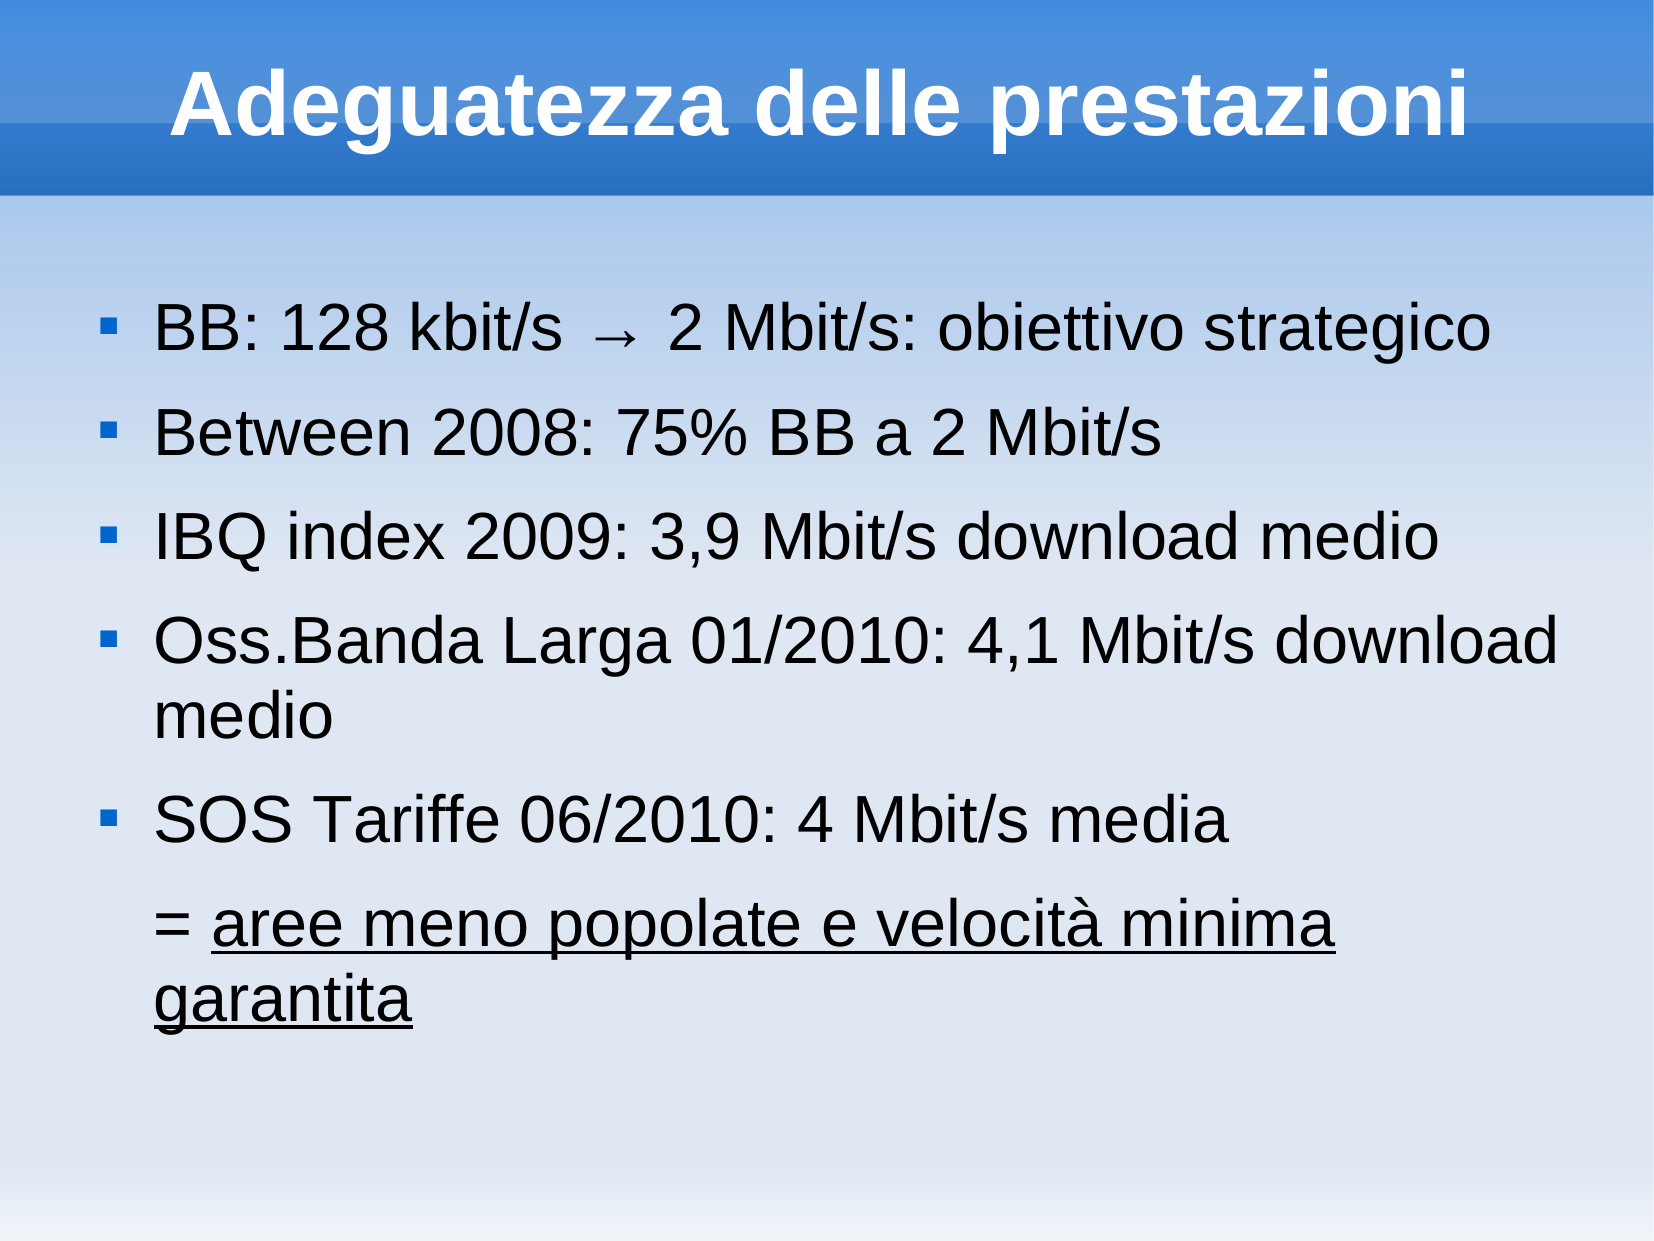

# Adeguatezza delle prestazioni
BB: 128 kbit/s → 2 Mbit/s: obiettivo strategico
Between 2008: 75% BB a 2 Mbit/s
IBQ index 2009: 3,9 Mbit/s download medio
Oss.Banda Larga 01/2010: 4,1 Mbit/s download medio
SOS Tariffe 06/2010: 4 Mbit/s media
= aree meno popolate e velocità minima garantita